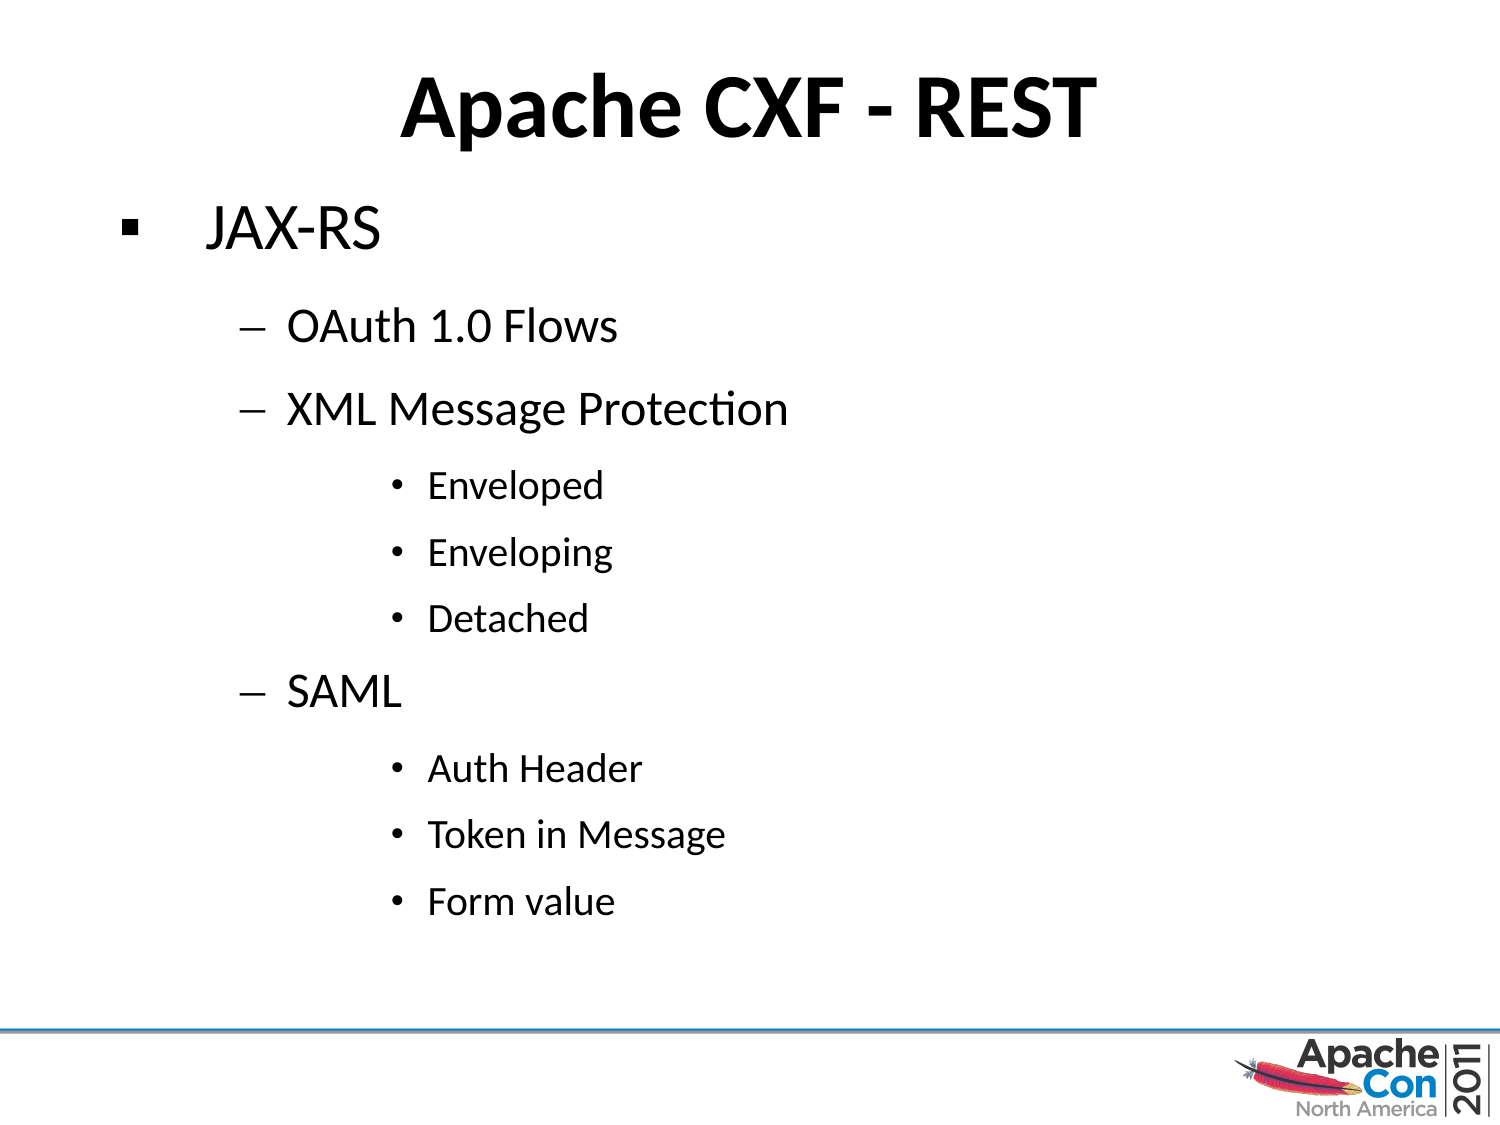

# Apache CXF - REST
JAX-RS
OAuth 1.0 Flows
XML Message Protection
Enveloped
Enveloping
Detached
SAML
Auth Header
Token in Message
Form value